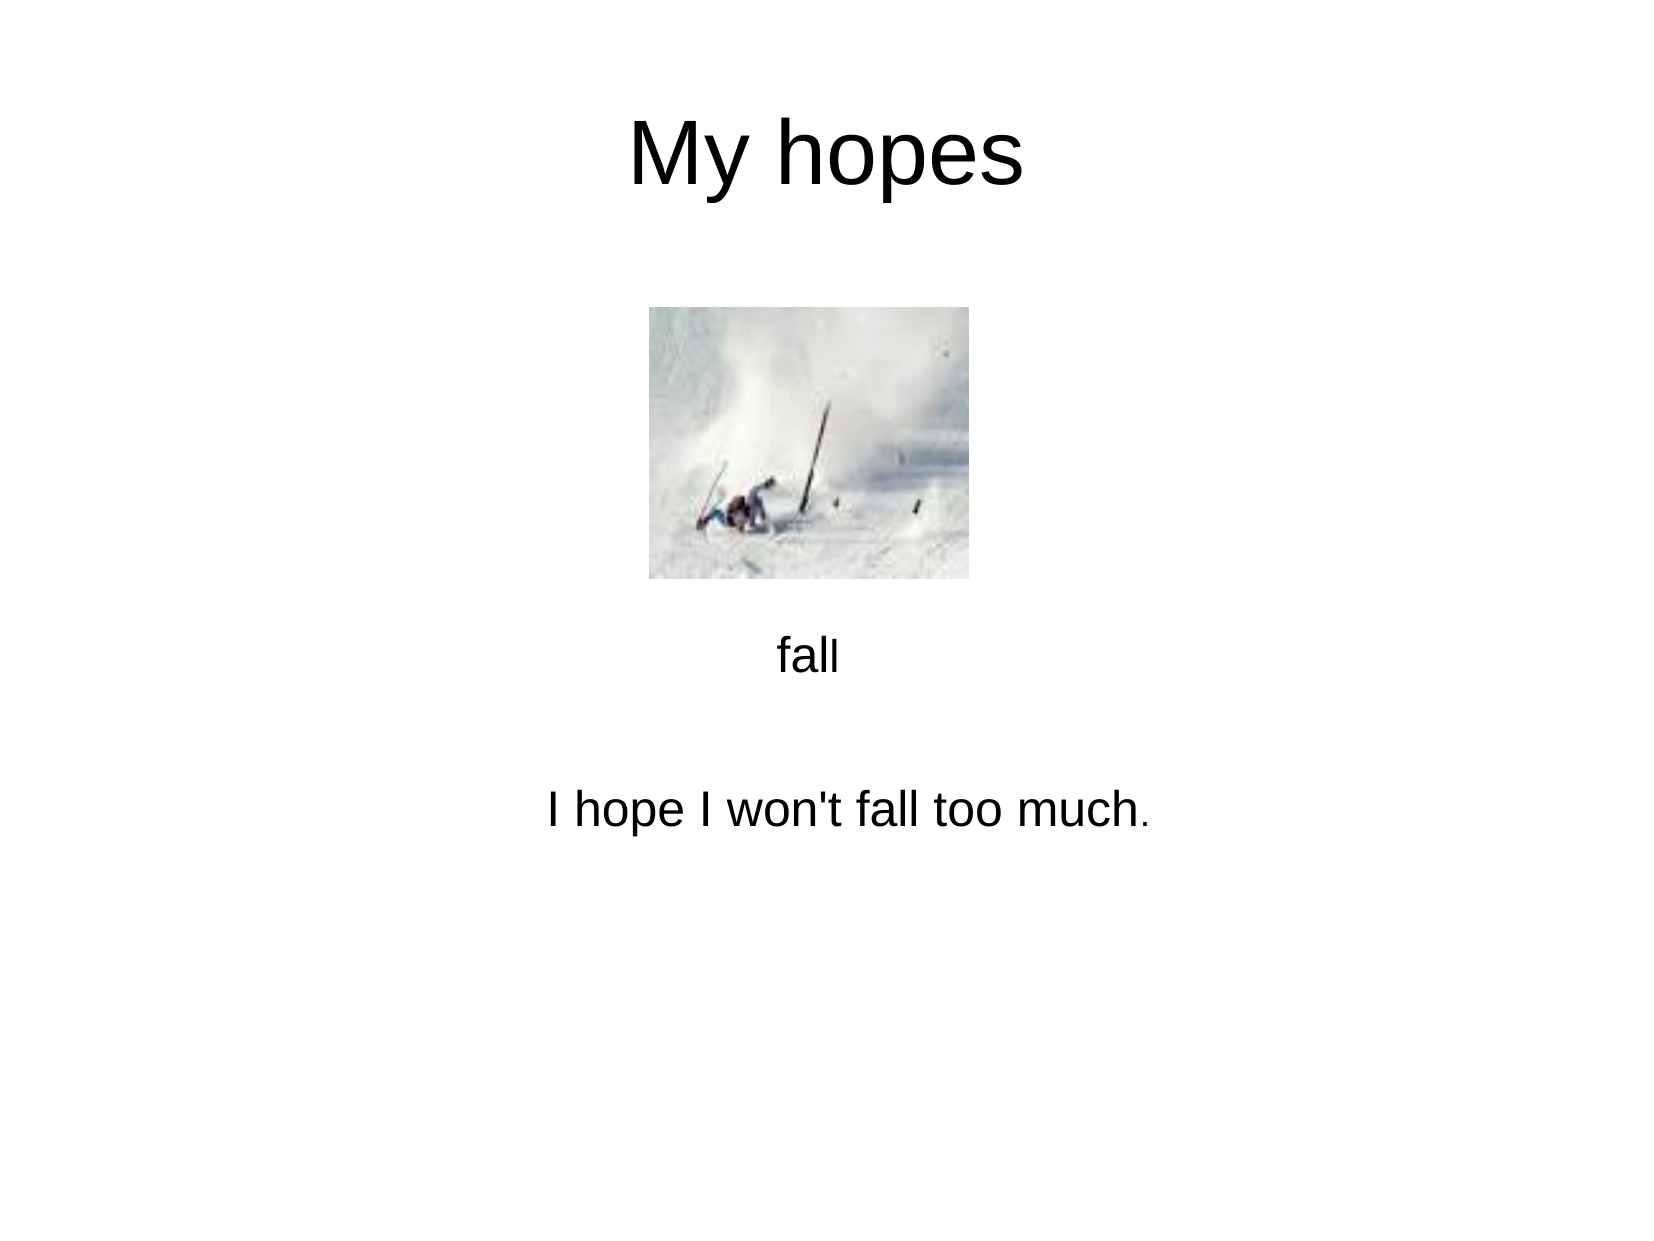

# My hopes
fall
I hope I won't fall too much.